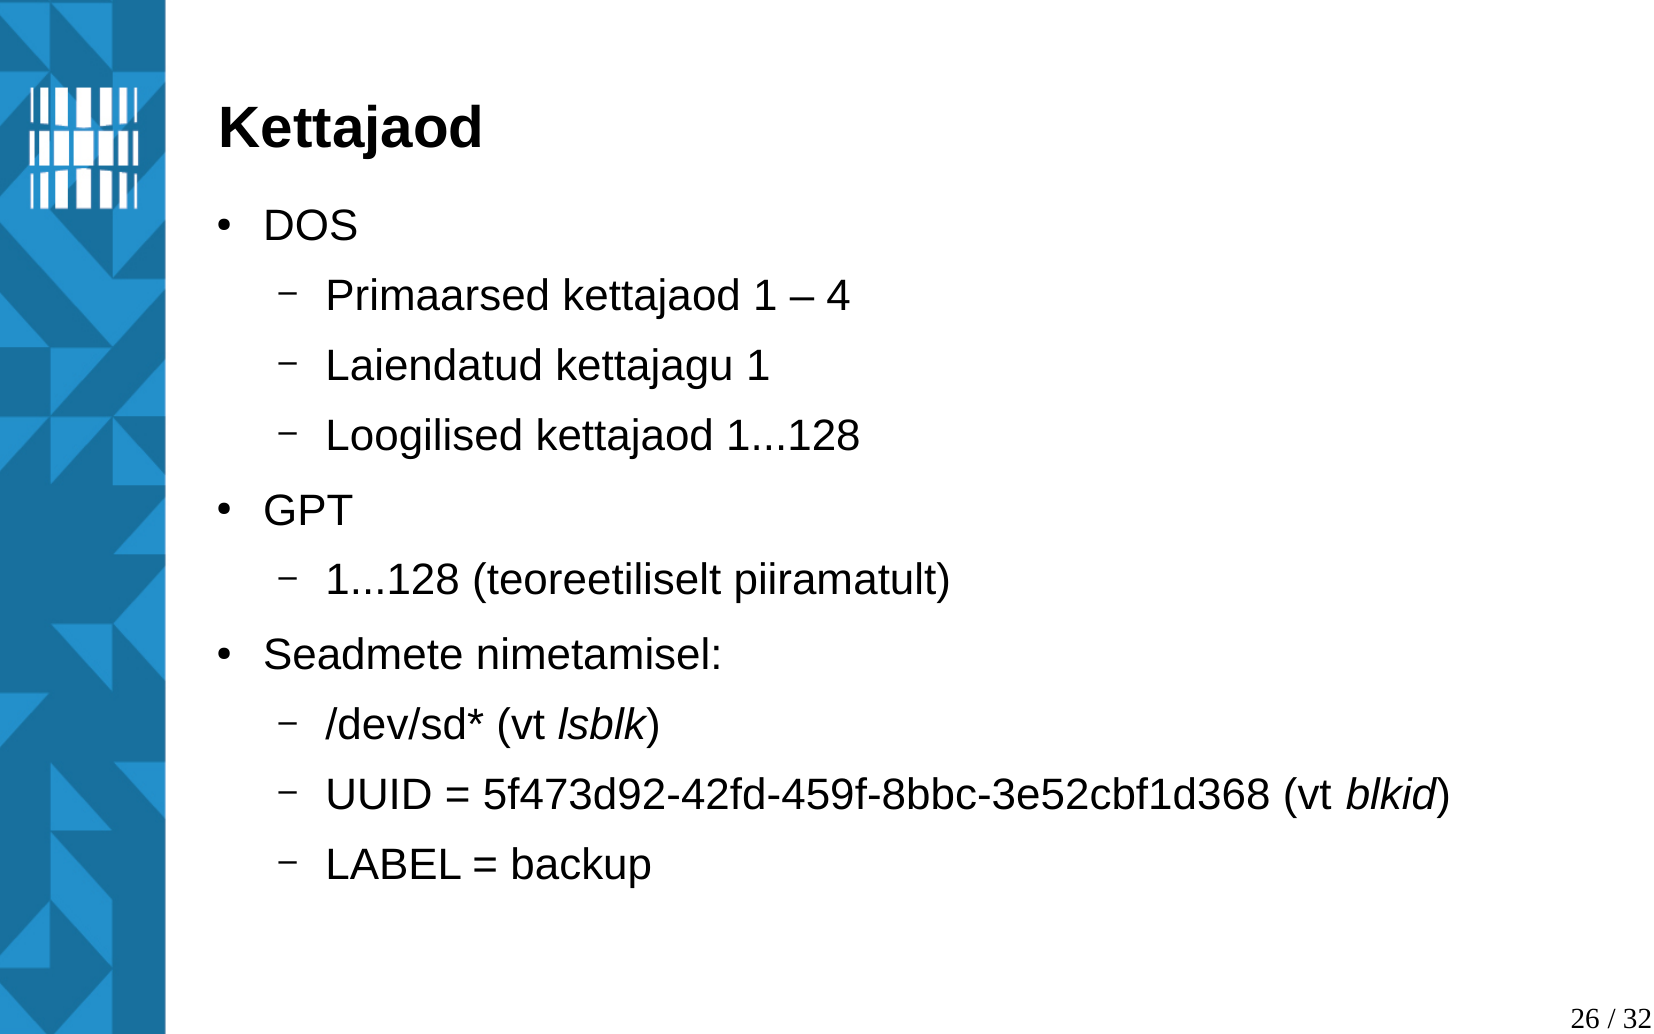

# Kettajaod
DOS
Primaarsed kettajaod 1 – 4
Laiendatud kettajagu 1
Loogilised kettajaod 1...128
GPT
1...128 (teoreetiliselt piiramatult)
Seadmete nimetamisel:
/dev/sd* (vt lsblk)
UUID = 5f473d92-42fd-459f-8bbc-3e52cbf1d368 (vt blkid)
LABEL = backup